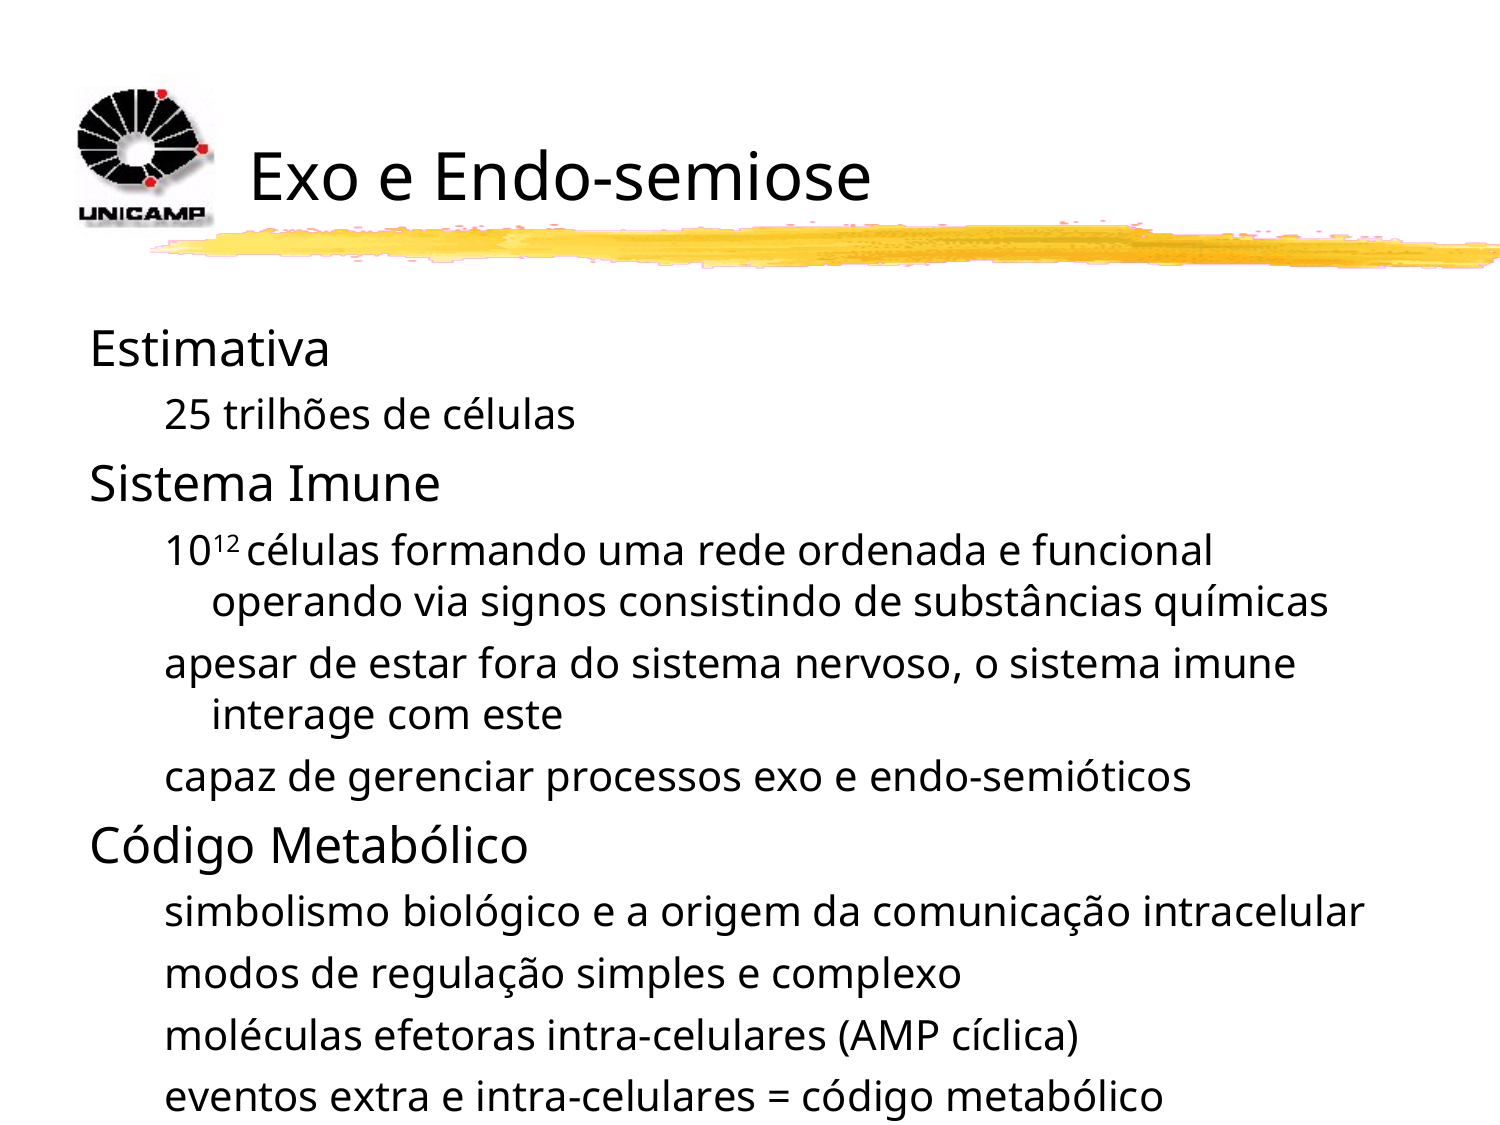

# Exo e Endo-semiose
Estimativa
25 trilhões de células
Sistema Imune
1012 células formando uma rede ordenada e funcional operando via signos consistindo de substâncias químicas
apesar de estar fora do sistema nervoso, o sistema imune interage com este
capaz de gerenciar processos exo e endo-semióticos
Código Metabólico
simbolismo biológico e a origem da comunicação intracelular
modos de regulação simples e complexo
moléculas efetoras intra-celulares (AMP cíclica)
eventos extra e intra-celulares = código metabólico